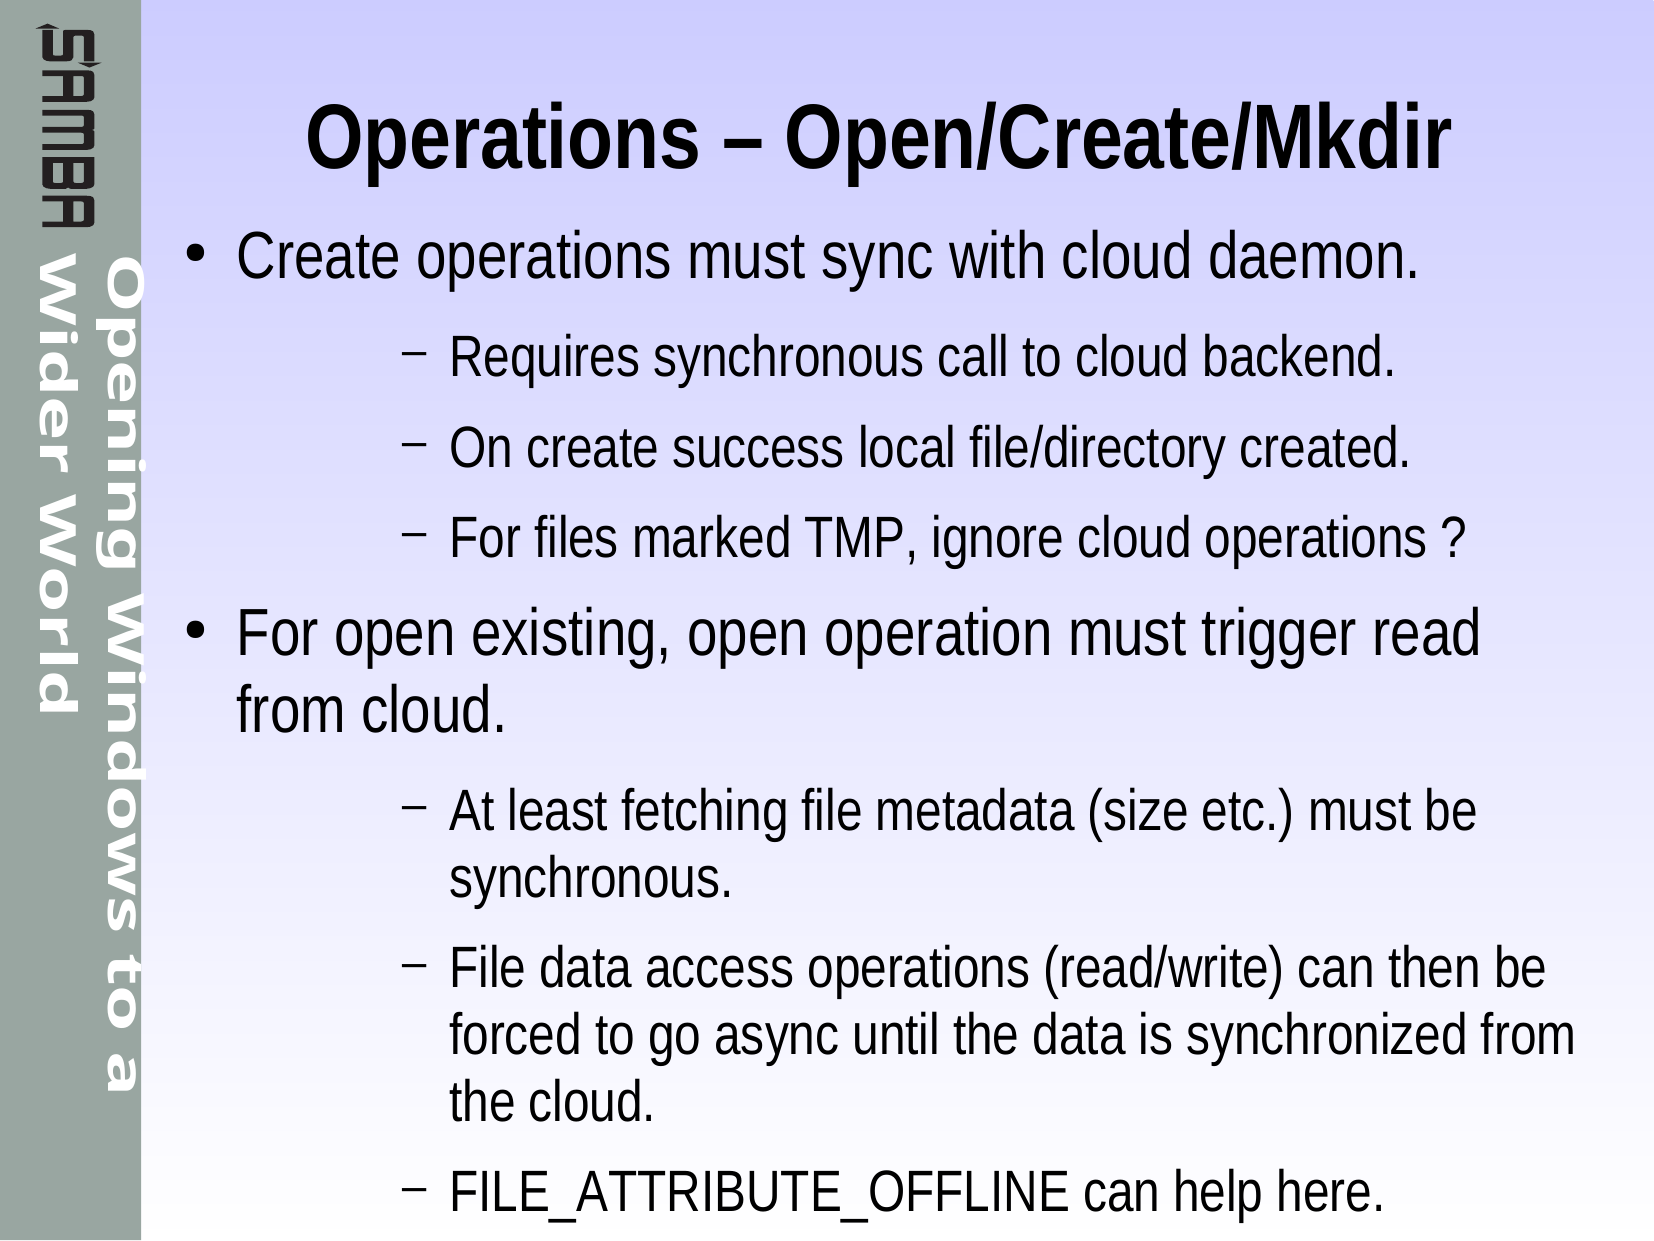

# Operations – Open/Create/Mkdir
Create operations must sync with cloud daemon.
Requires synchronous call to cloud backend.
On create success local file/directory created.
For files marked TMP, ignore cloud operations ?
For open existing, open operation must trigger read from cloud.
At least fetching file metadata (size etc.) must be synchronous.
File data access operations (read/write) can then be forced to go async until the data is synchronized from the cloud.
FILE_ATTRIBUTE_OFFLINE can help here.